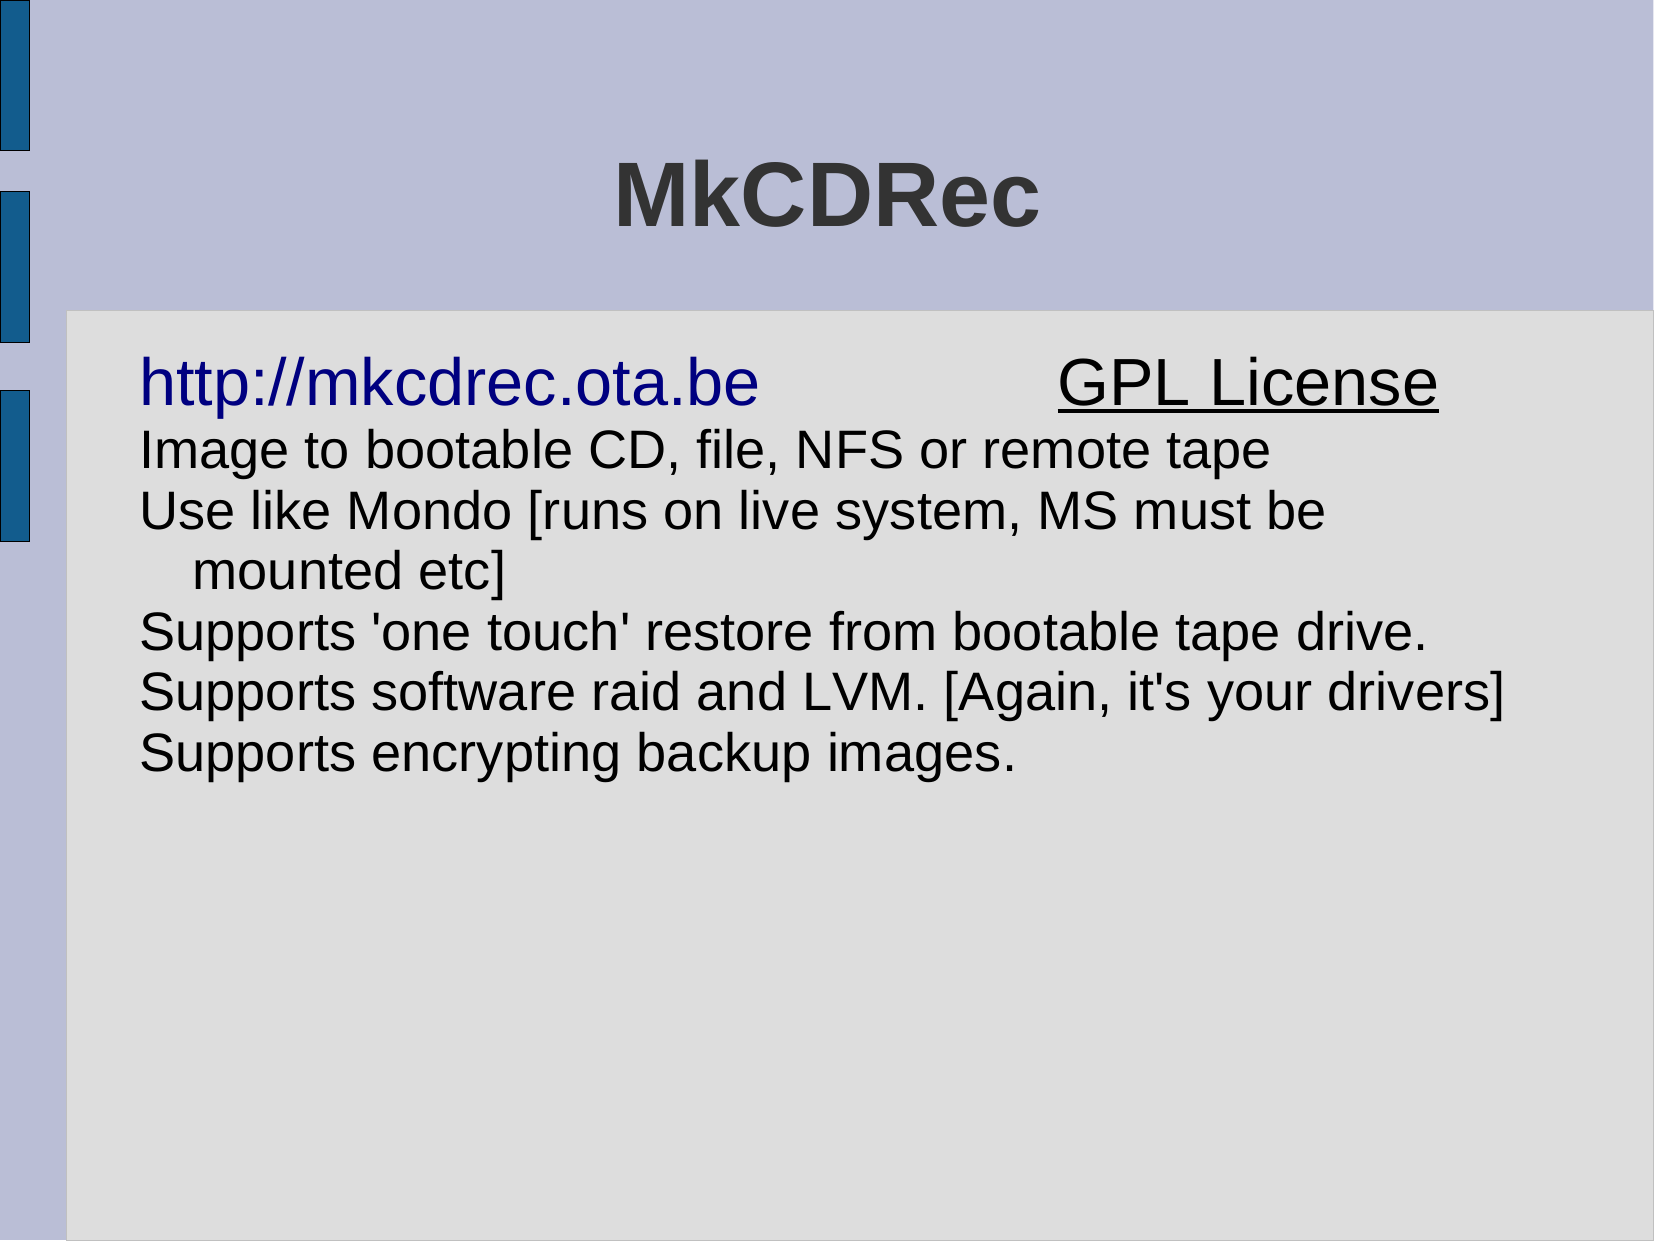

# MkCDRec
http://mkcdrec.ota.be GPL License
Image to bootable CD, file, NFS or remote tape
Use like Mondo [runs on live system, MS must be mounted etc]
Supports 'one touch' restore from bootable tape drive.
Supports software raid and LVM. [Again, it's your drivers]
Supports encrypting backup images.